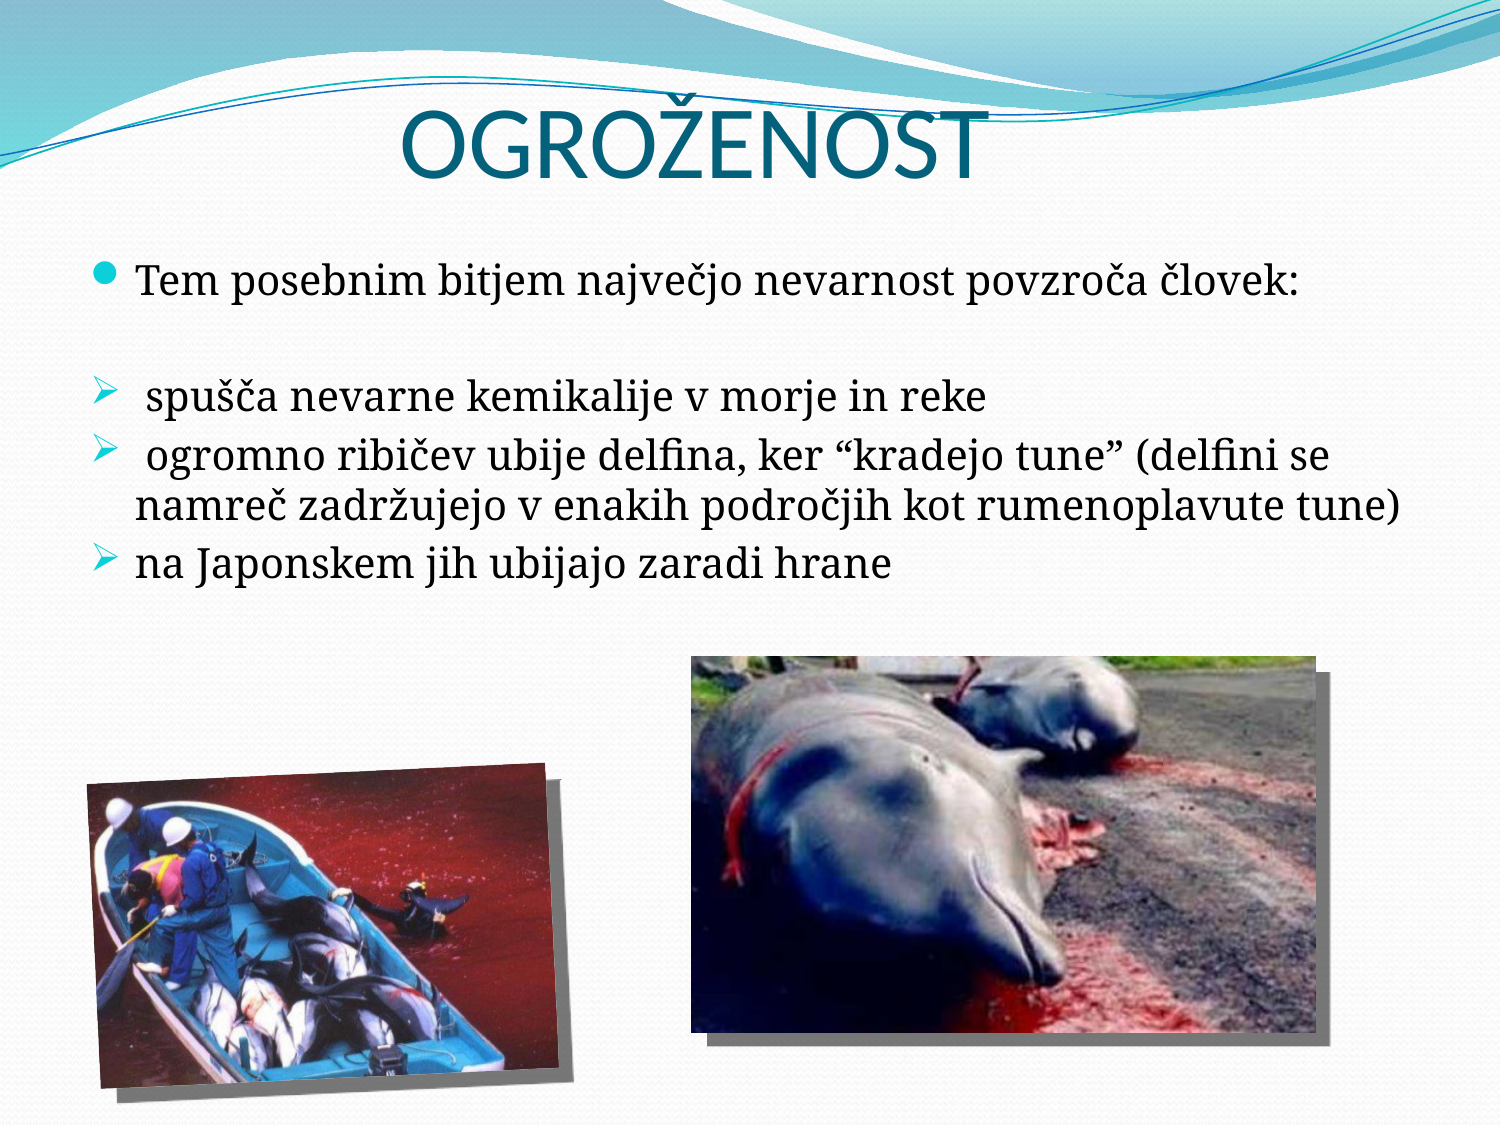

# OGROŽENOST
Tem posebnim bitjem največjo nevarnost povzroča človek:
 spušča nevarne kemikalije v morje in reke
 ogromno ribičev ubije delfina, ker “kradejo tune” (delfini se namreč zadržujejo v enakih področjih kot rumenoplavute tune)
na Japonskem jih ubijajo zaradi hrane